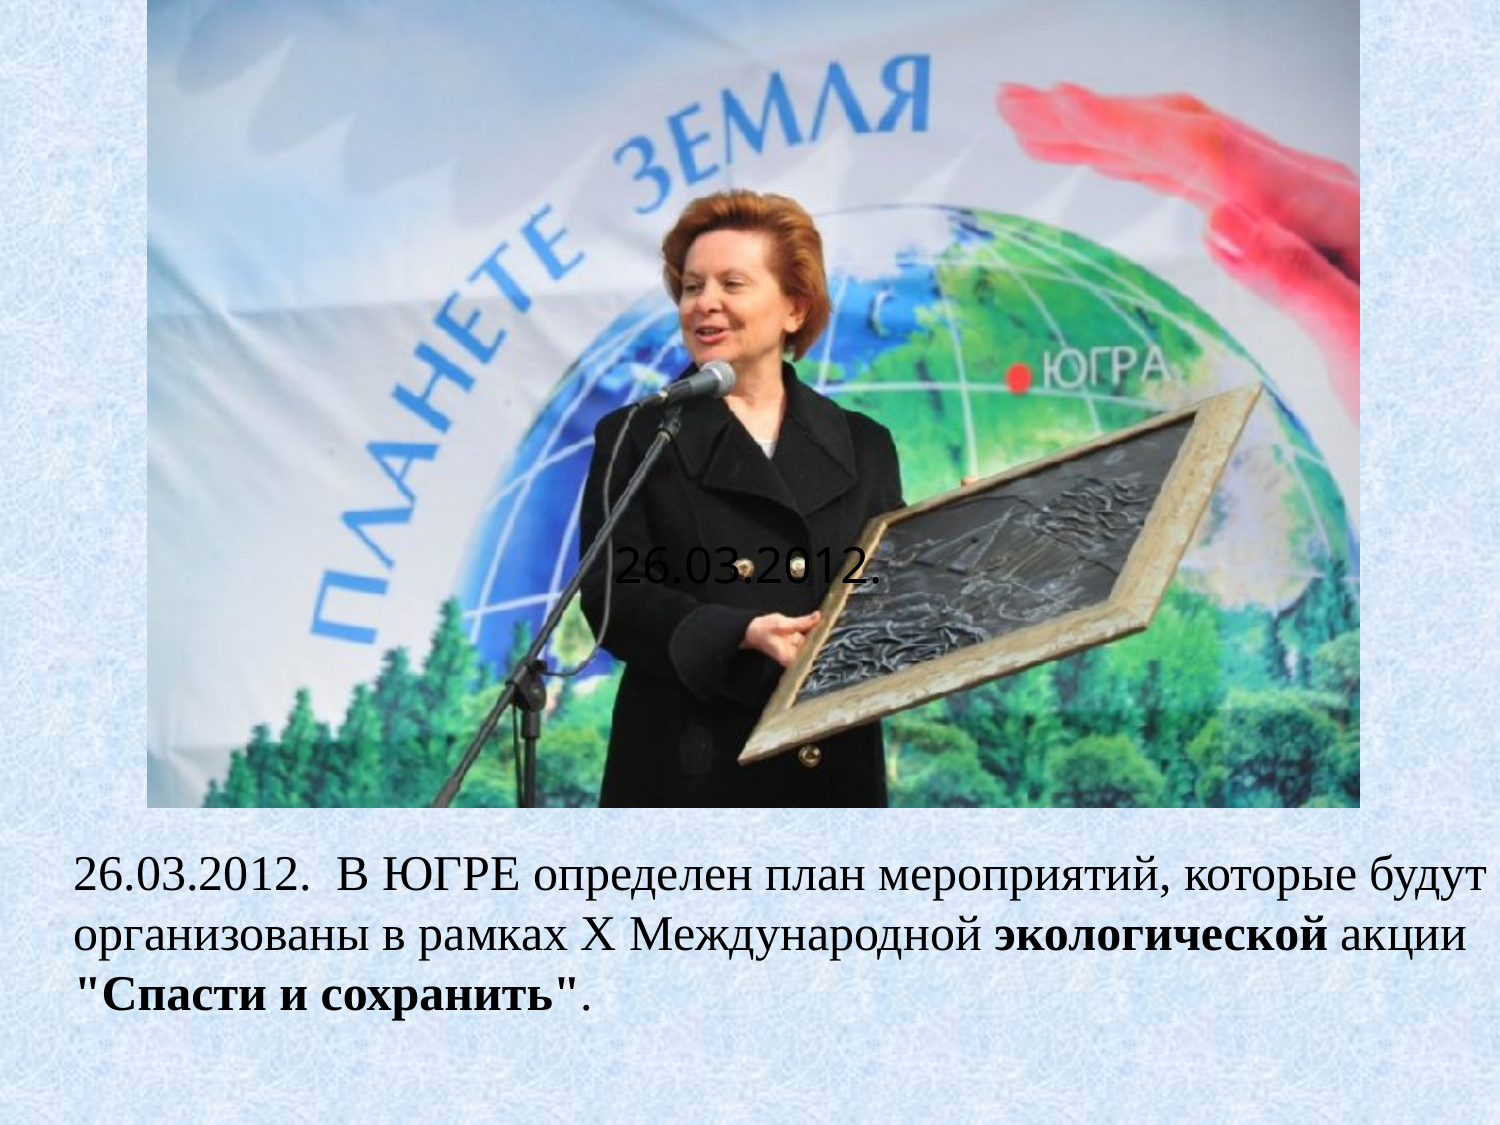

26.03.2012.
26.03.2012. В ЮГРЕ определен план мероприятий, которые будут организованы в рамках Х Международной экологической акции "Спасти и сохранить".